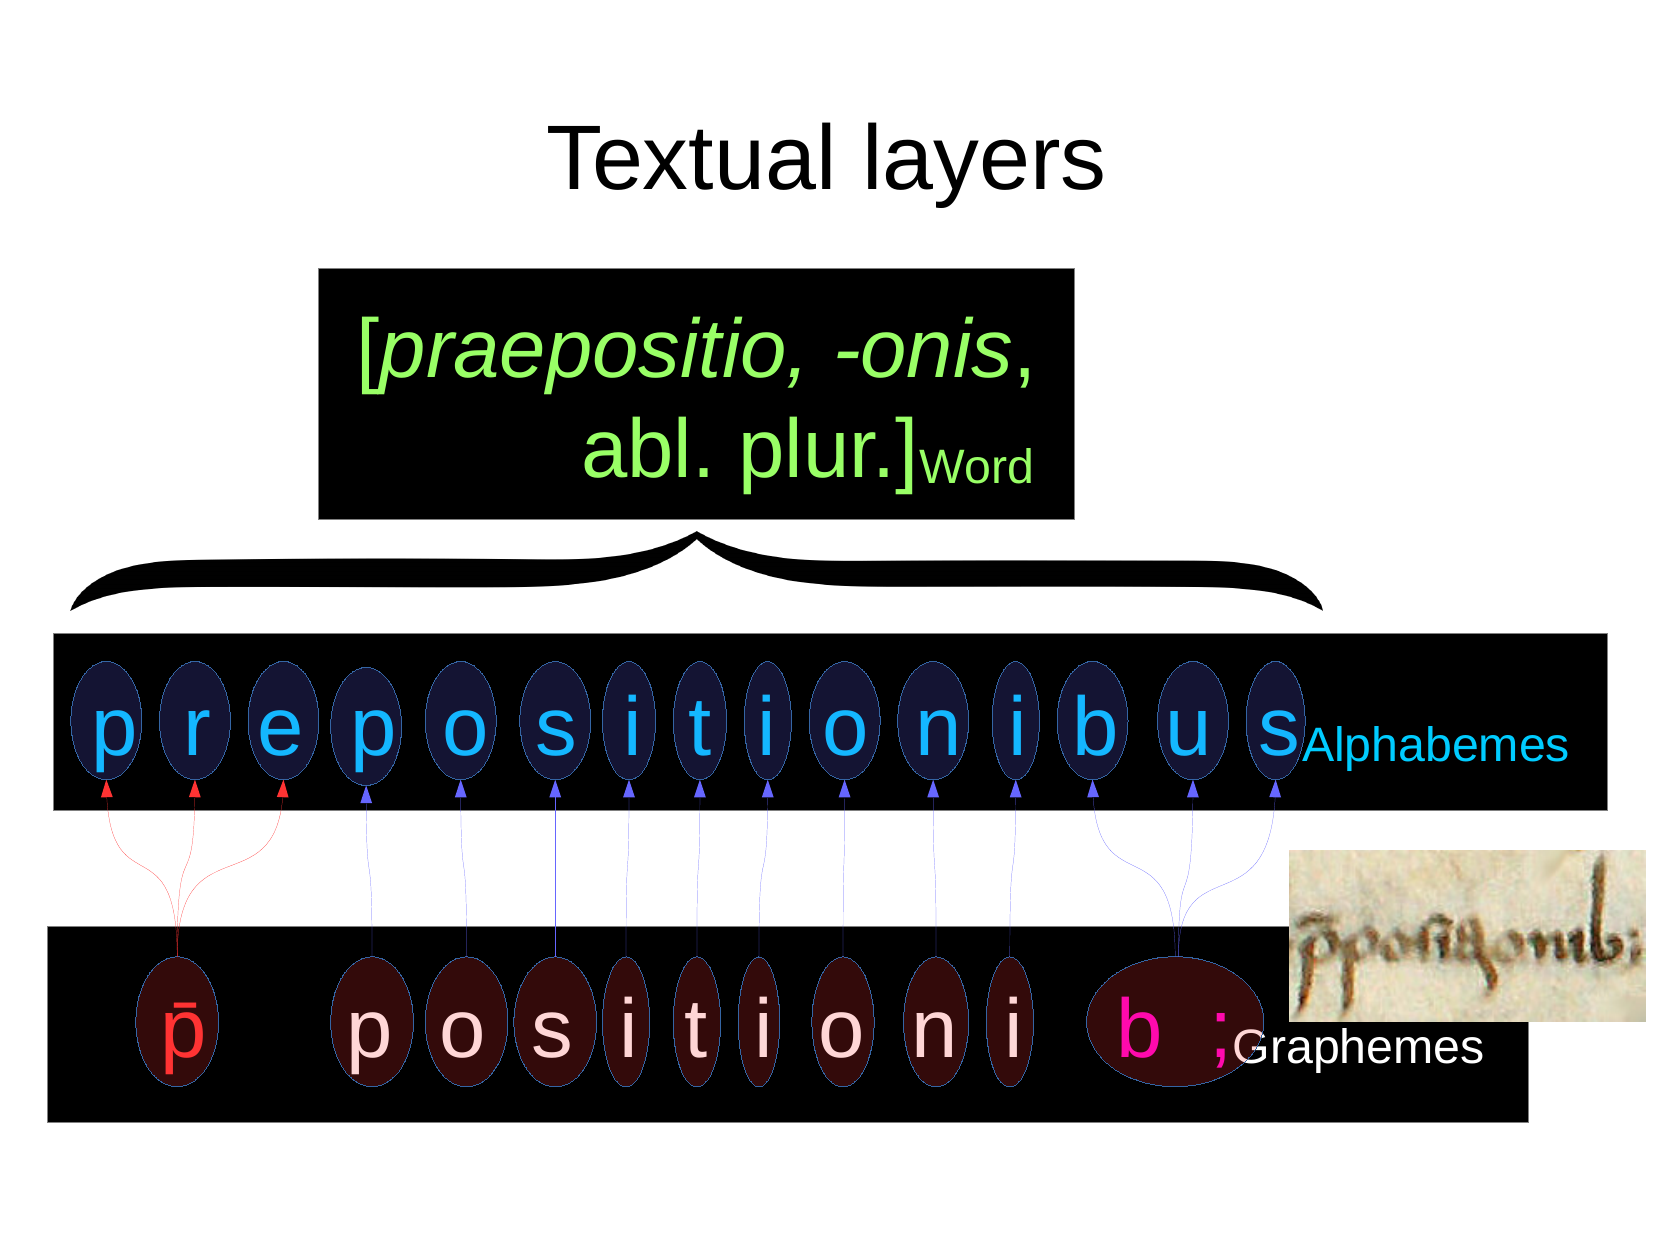

Textual layers
[praepositio, -onis,
			abl. plur.]Word
p r e p o s i t i o n i b u sAlphabemes
 p̄ p o s i t i o n i b ;Graphemes